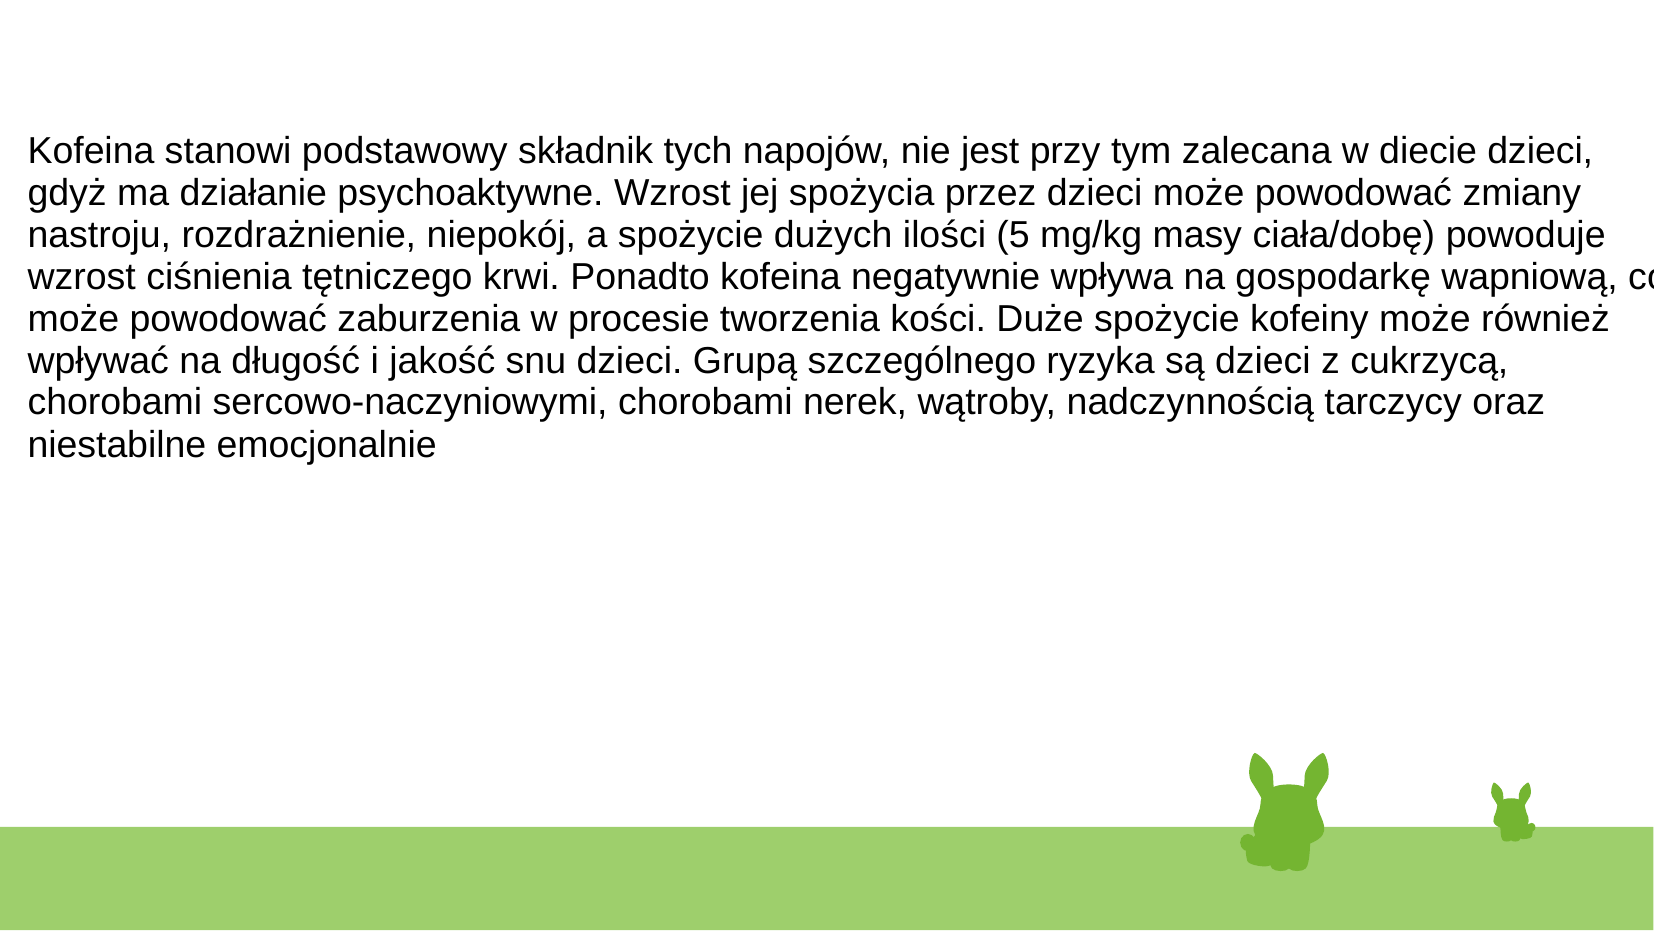

Kofeina stanowi podstawowy składnik tych napojów, nie jest przy tym zalecana w diecie dzieci, gdyż ma działanie psychoaktywne. Wzrost jej spożycia przez dzieci może powodować zmiany nastroju, rozdrażnienie, niepokój, a spożycie dużych ilości (5 mg/kg masy ciała/dobę) powoduje wzrost ciśnienia tętniczego krwi. Ponadto kofeina negatywnie wpływa na gospodarkę wapniową, co może powodować zaburzenia w procesie tworzenia kości. Duże spożycie kofeiny może również wpływać na długość i jakość snu dzieci. Grupą szczególnego ryzyka są dzieci z cukrzycą, chorobami sercowo-naczyniowymi, chorobami nerek, wątroby, nadczynnością tarczycy oraz niestabilne emocjonalnie